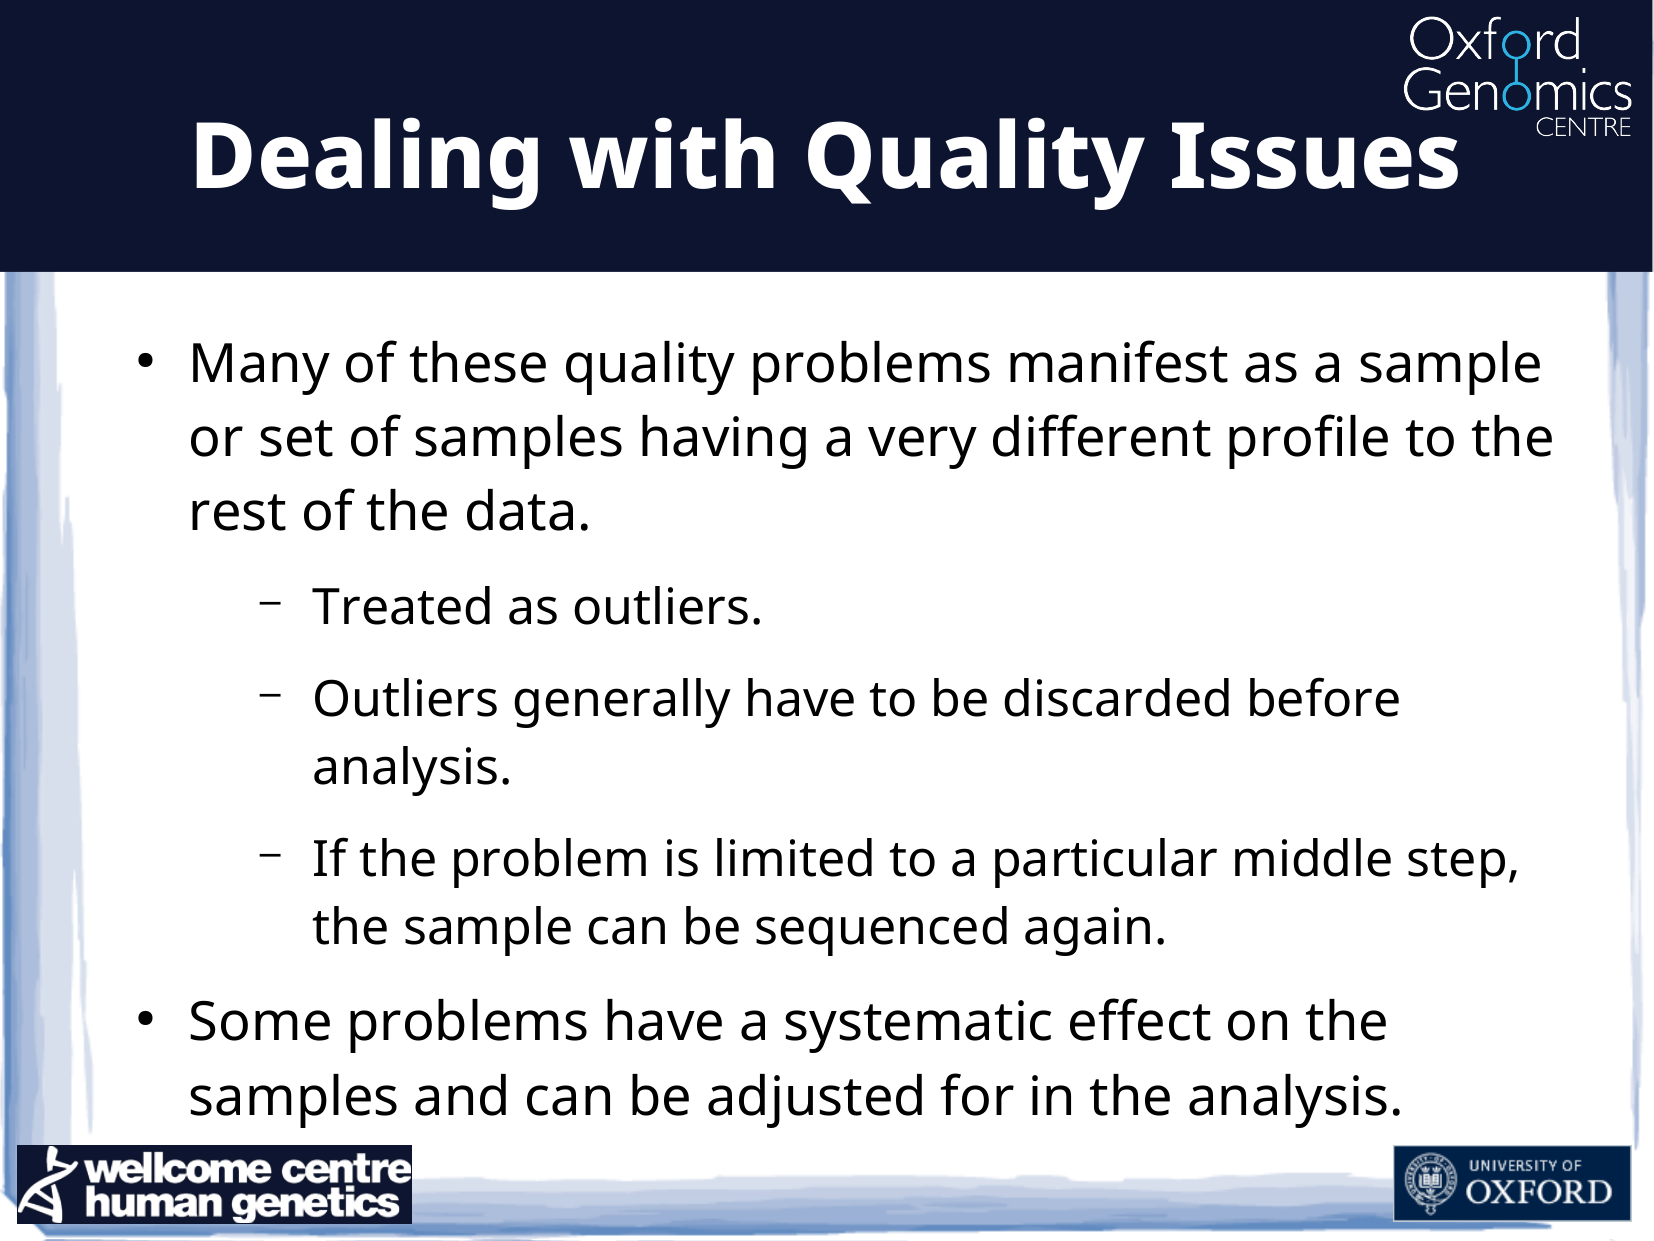

# Dealing with Quality Issues
Many of these quality problems manifest as a sample or set of samples having a very different profile to the rest of the data.
Treated as outliers.
Outliers generally have to be discarded before analysis.
If the problem is limited to a particular middle step, the sample can be sequenced again.
Some problems have a systematic effect on the samples and can be adjusted for in the analysis.